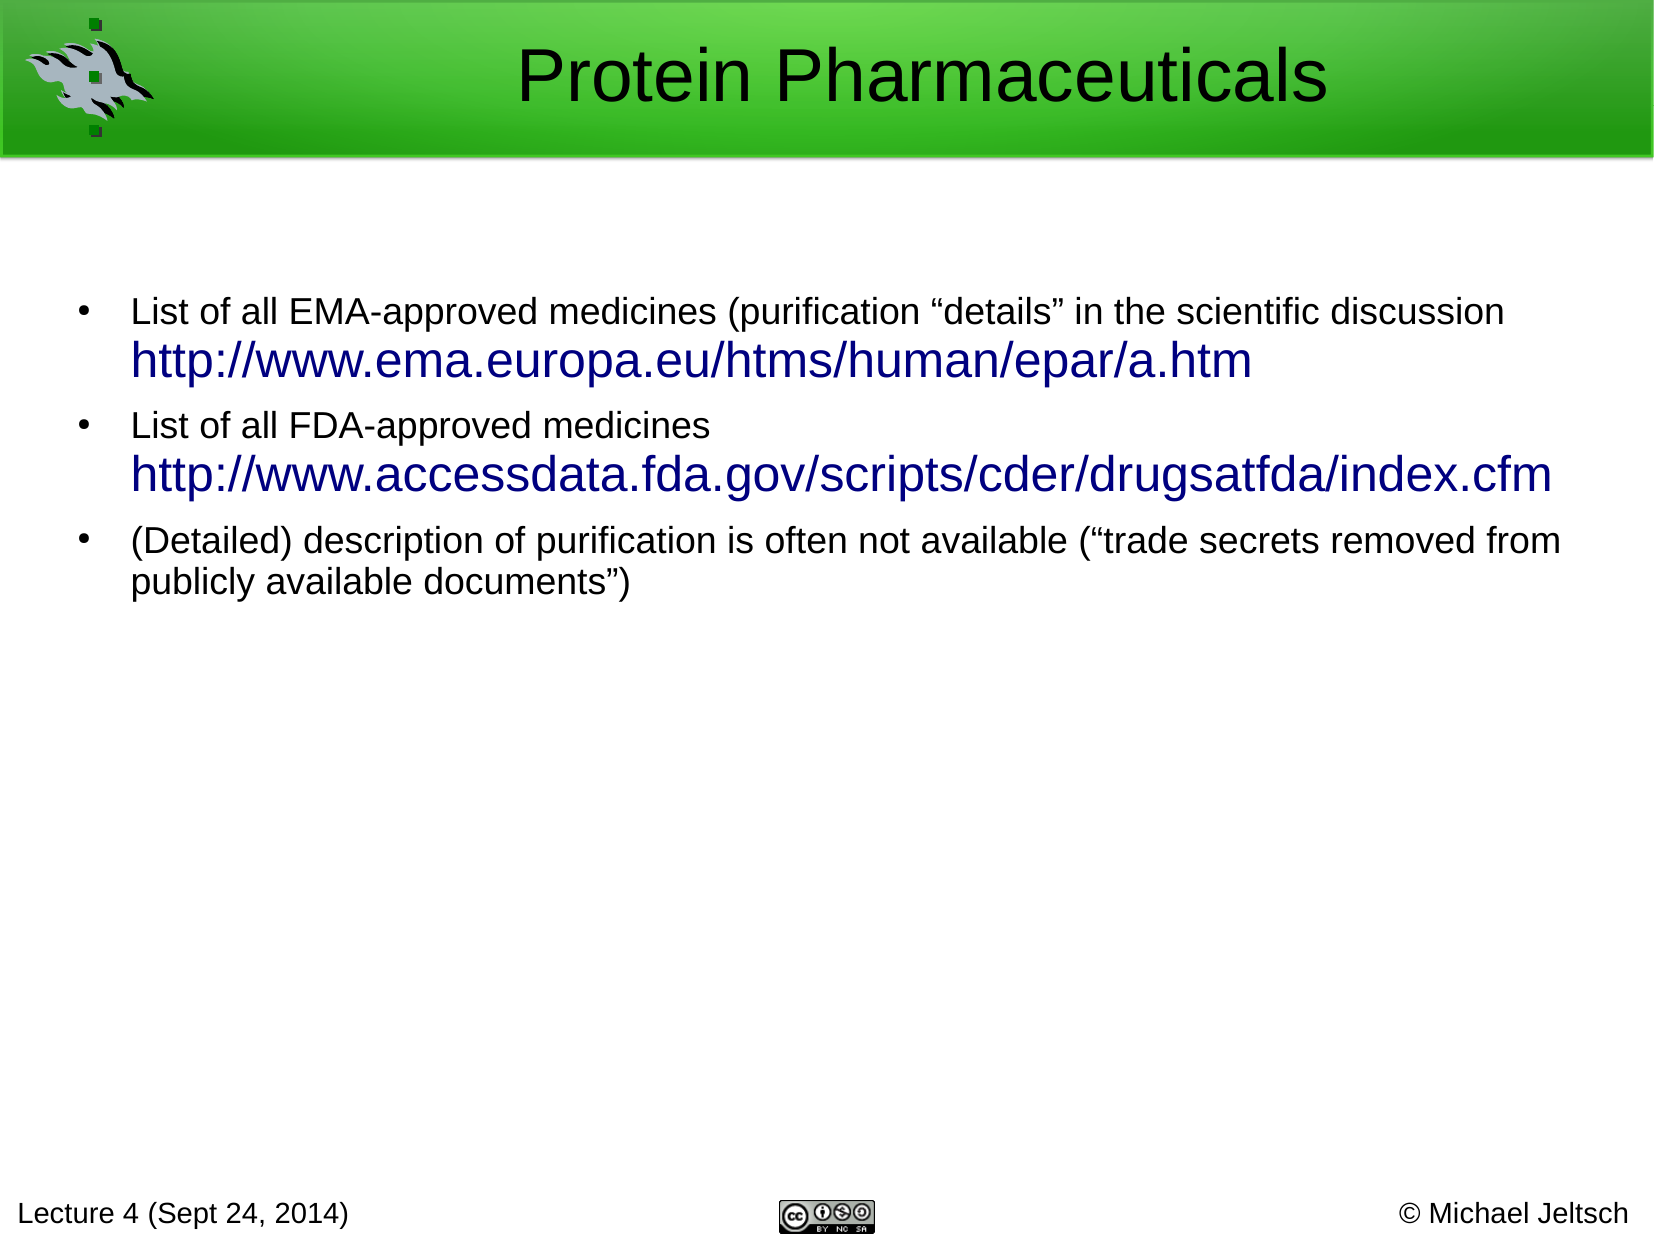

# Protein Pharmaceuticals
List of all EMA-approved medicines (purification “details” in the scientific discussion http://www.ema.europa.eu/htms/human/epar/a.htm
List of all FDA-approved medicines http://www.accessdata.fda.gov/scripts/cder/drugsatfda/index.cfm
(Detailed) description of purification is often not available (“trade secrets removed from publicly available documents”)